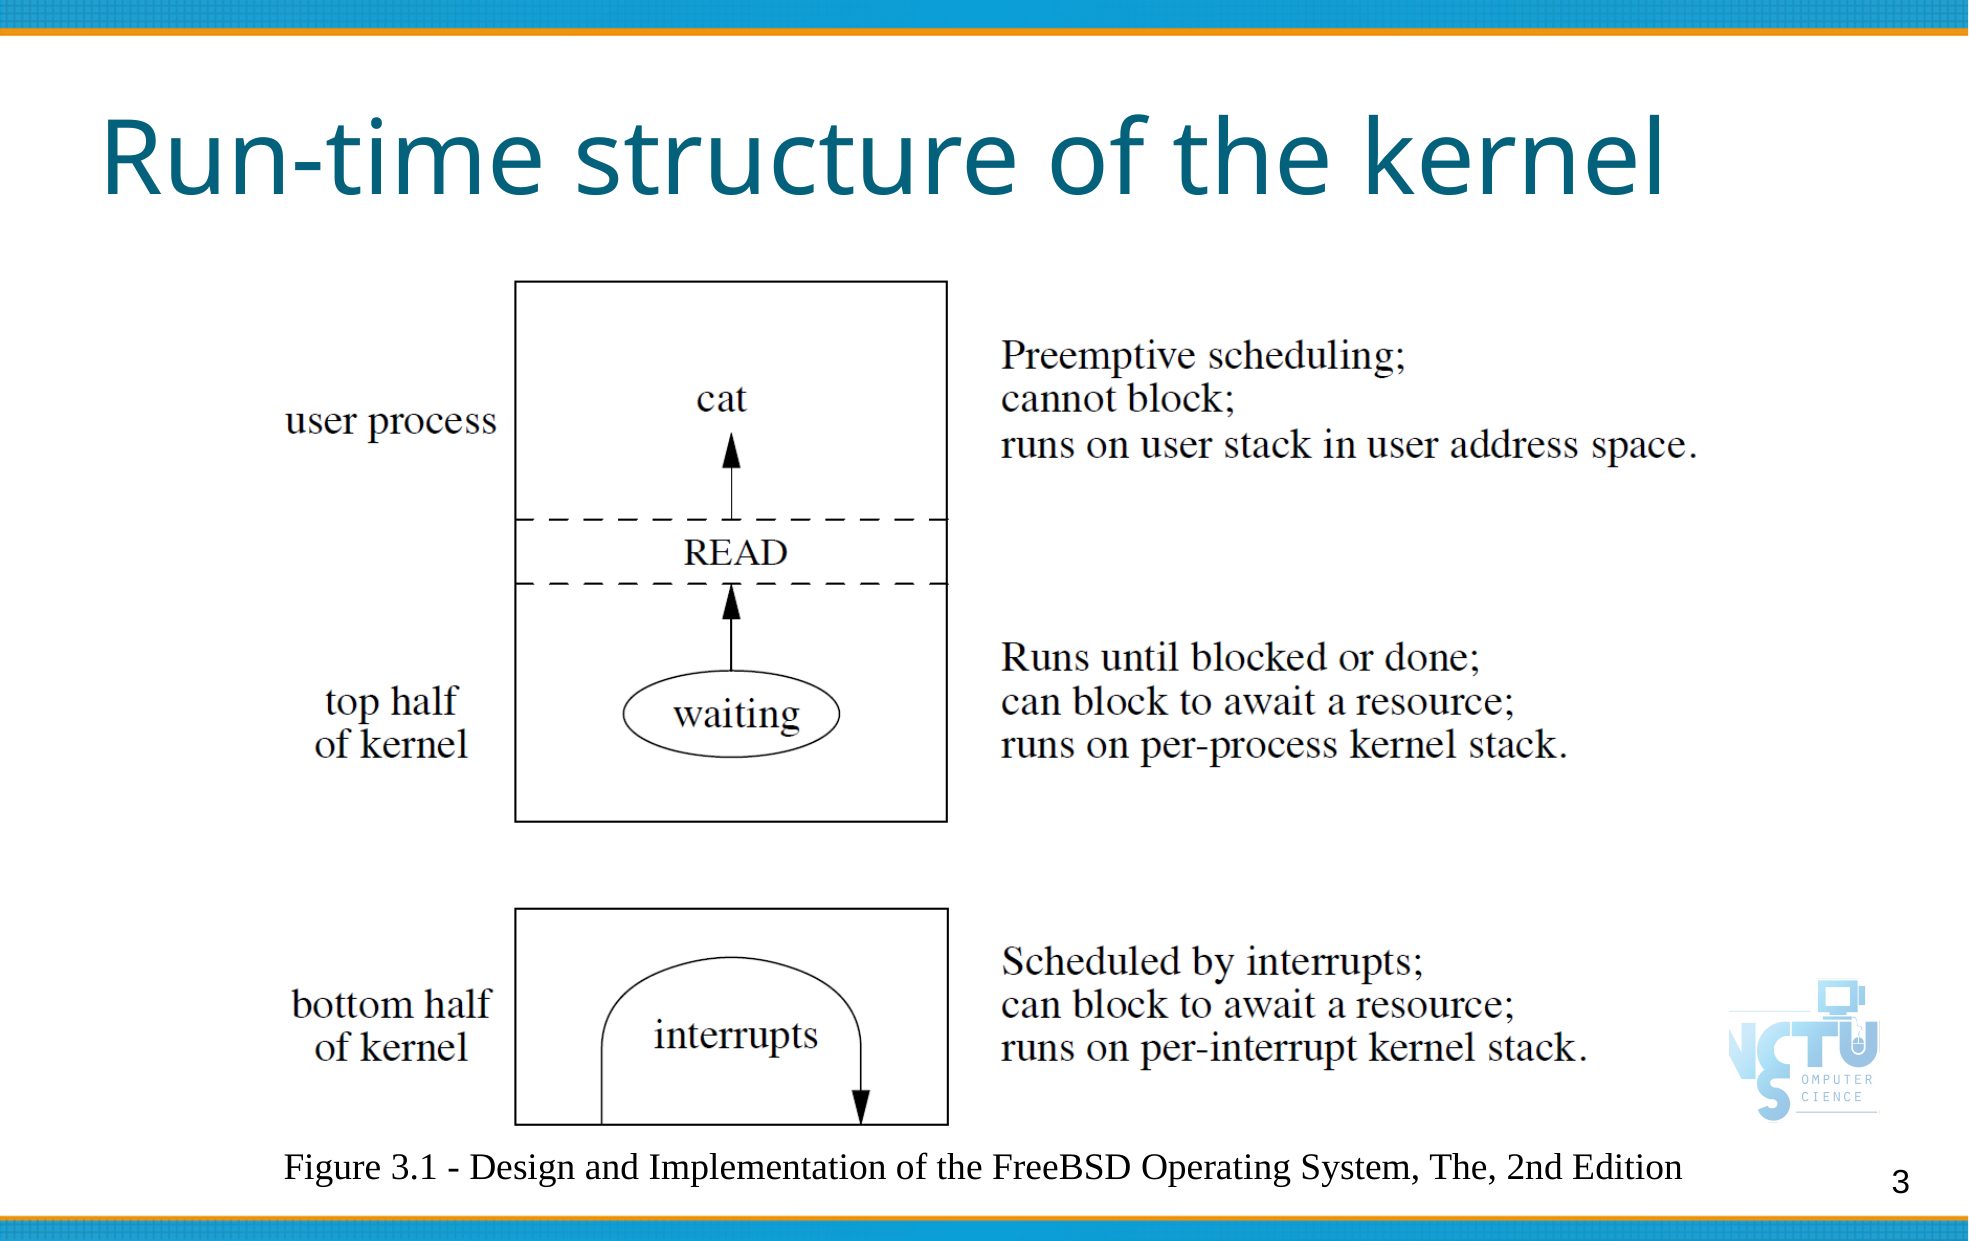

# Run-time structure of the kernel
Figure 3.1 - Design and Implementation of the FreeBSD Operating System, The, 2nd Edition